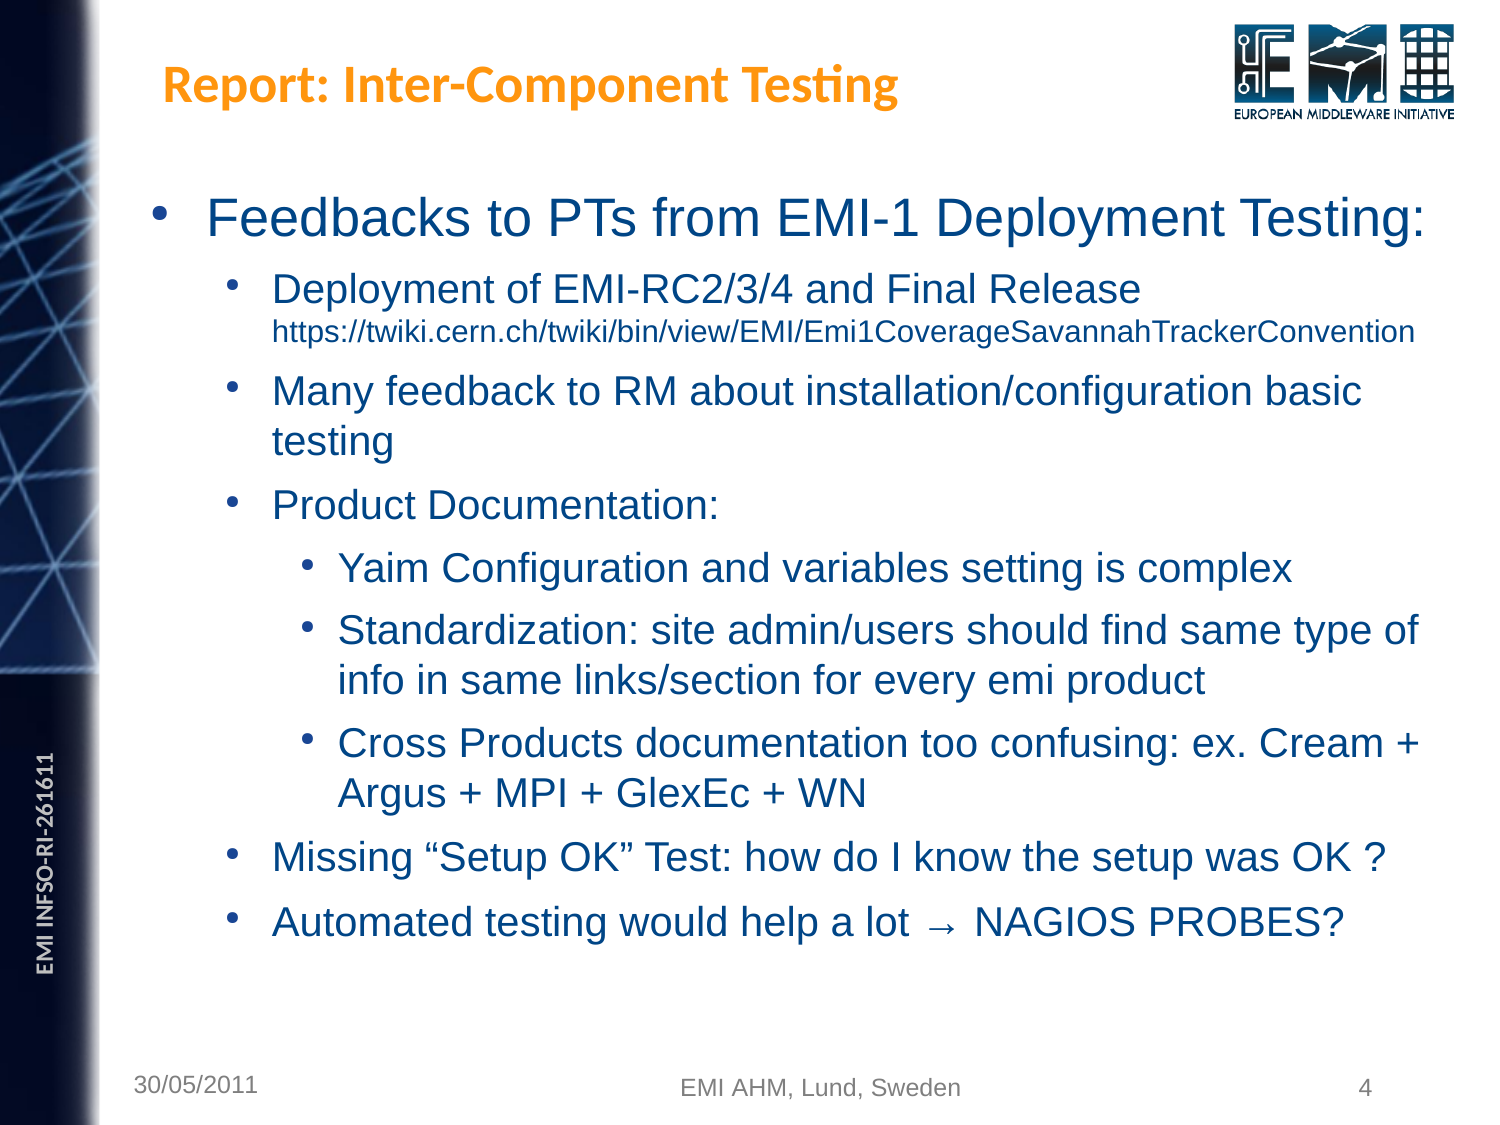

Report: Inter-Component Testing
# Feedbacks to PTs from EMI-1 Deployment Testing:
Deployment of EMI-RC2/3/4 and Final Release https://twiki.cern.ch/twiki/bin/view/EMI/Emi1CoverageSavannahTrackerConvention
Many feedback to RM about installation/configuration basic testing
Product Documentation:
Yaim Configuration and variables setting is complex
Standardization: site admin/users should find same type of info in same links/section for every emi product
Cross Products documentation too confusing: ex. Cream + Argus + MPI + GlexEc + WN
Missing “Setup OK” Test: how do I know the setup was OK ?
Automated testing would help a lot → NAGIOS PROBES?
30/05/2011
EMI AHM, Lund, Sweden